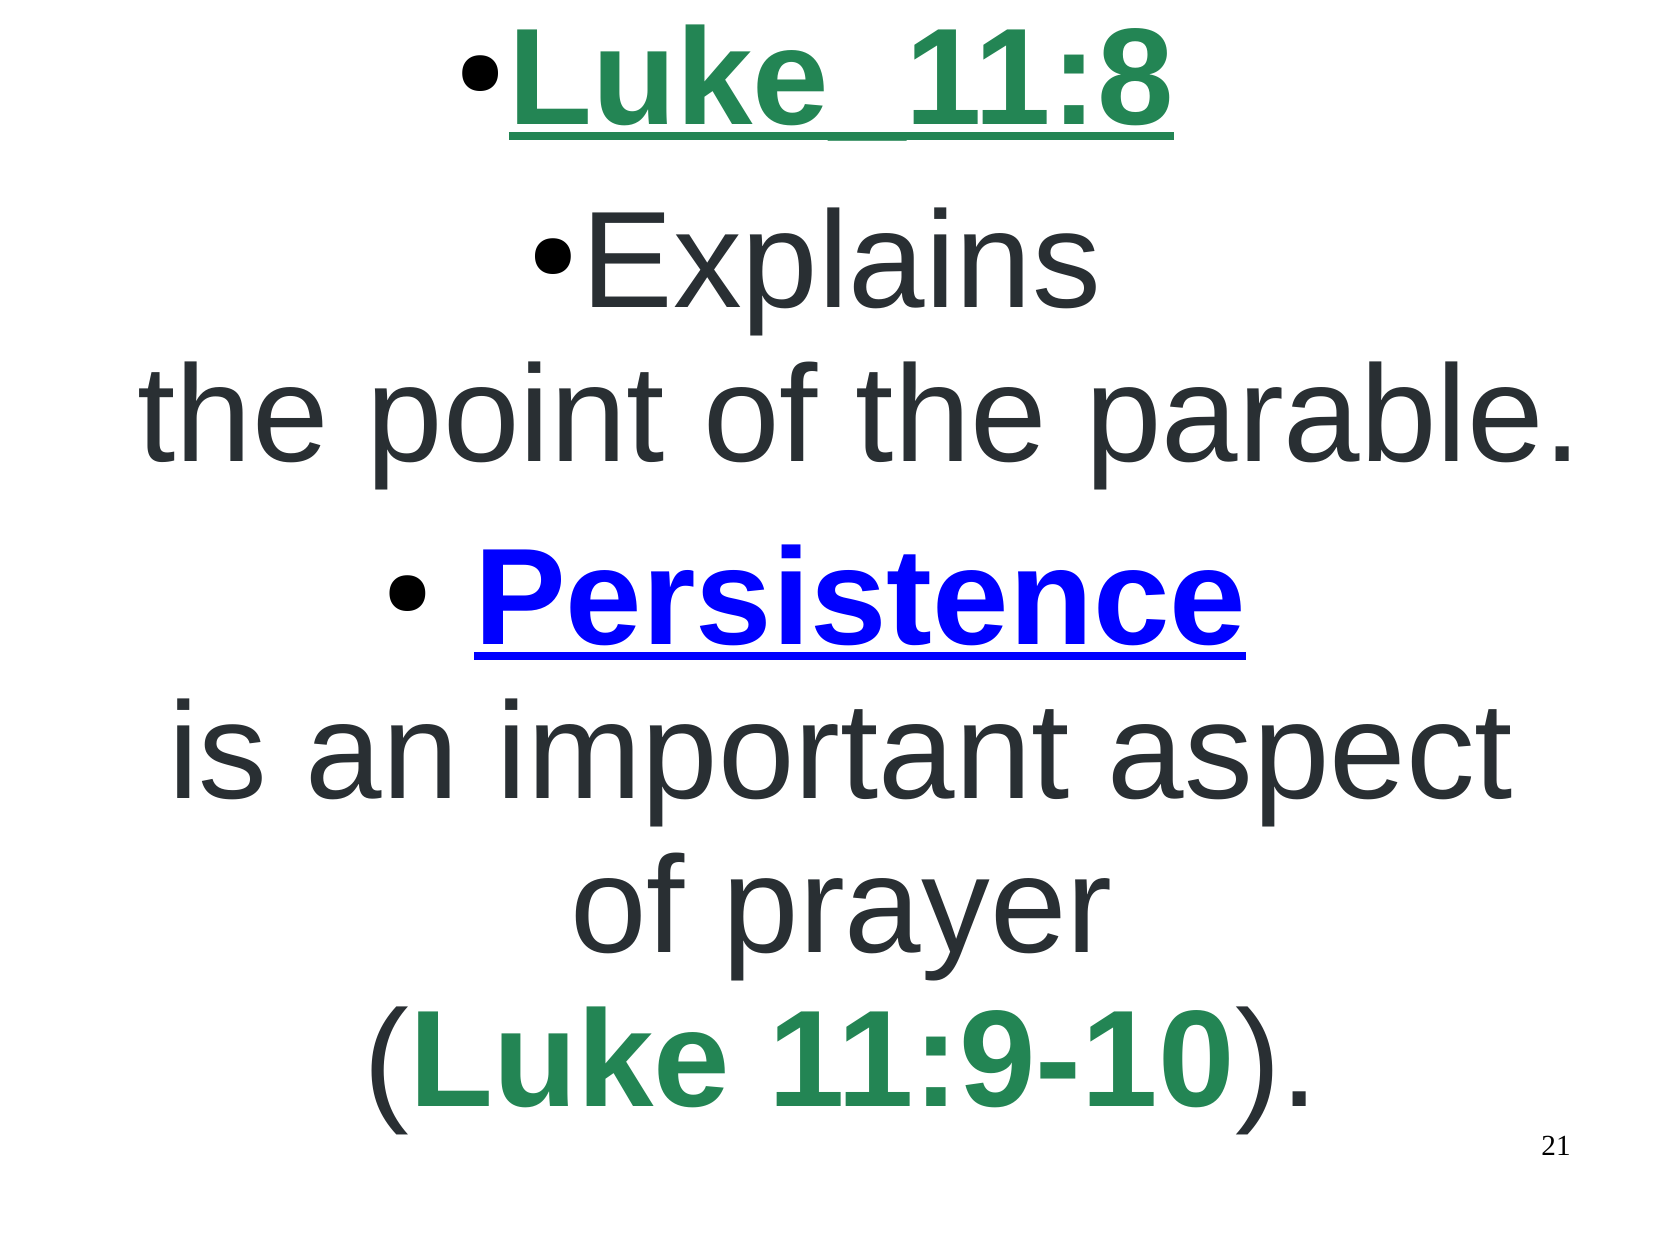

# Luke_11:8
Explains
the point of the parable.
 Persistence
is an important aspect
of prayer
(Luke 11:9-10).
21